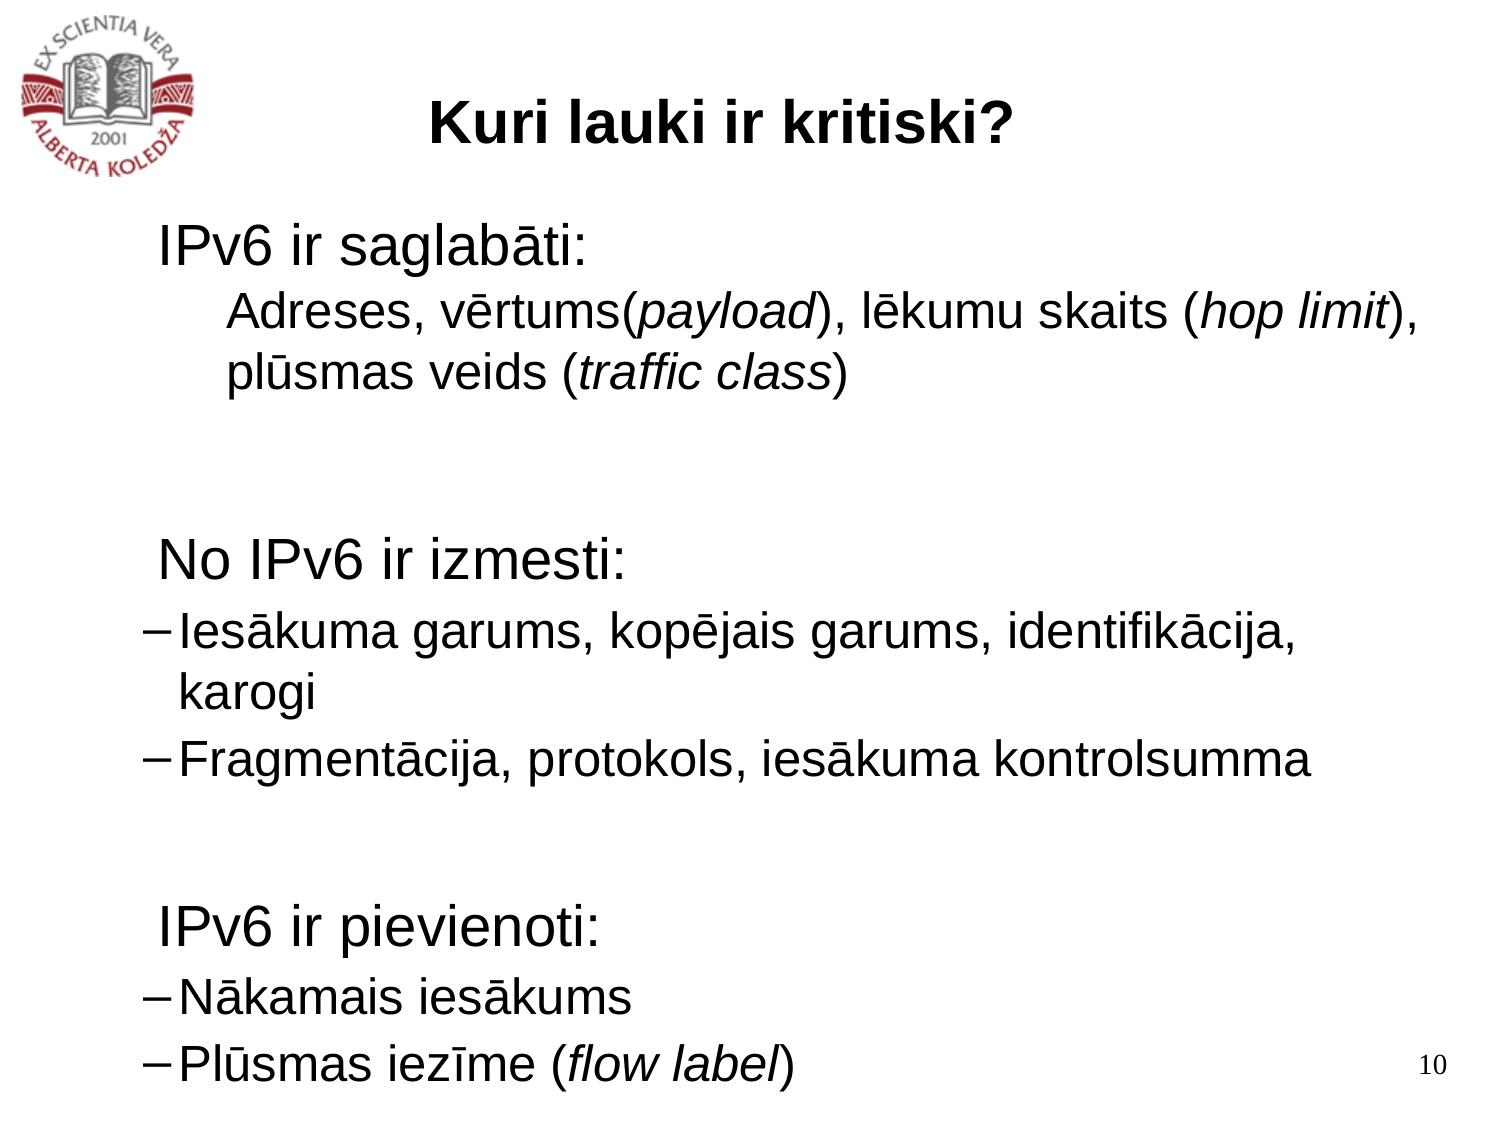

# Kuri lauki ir kritiski?
IPv6 ir saglabāti:
Adreses, vērtums(payload), lēkumu skaits (hop limit), plūsmas veids (traffic class)
No IPv6 ir izmesti:
Iesākuma garums, kopējais garums, identifikācija, karogi
Fragmentācija, protokols, iesākuma kontrolsumma
IPv6 ir pievienoti:
Nākamais iesākums
Plūsmas iezīme (flow label)